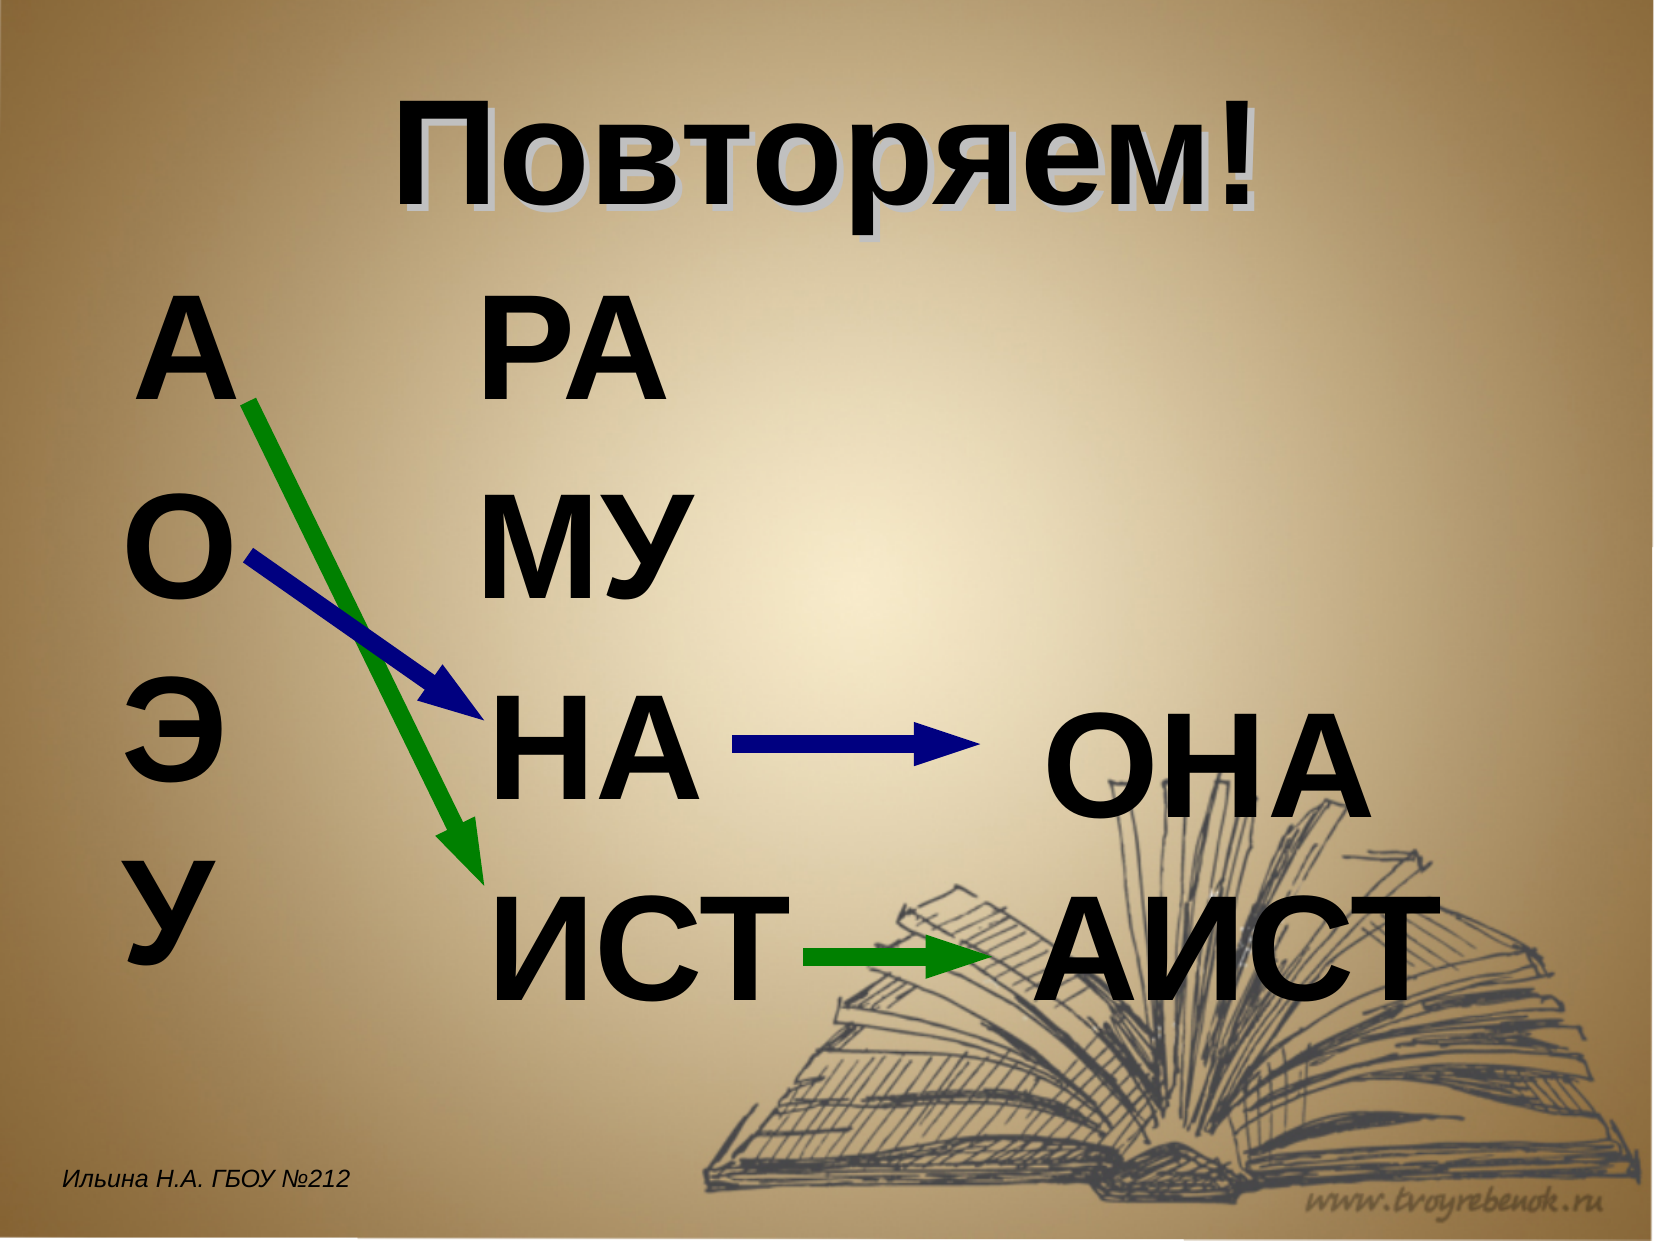

# Повторяем!
А
РА
О
МУ
Э
НА
ОНА
У
ИСТ
АИСТ
Ильина Н.А. ГБОУ №212